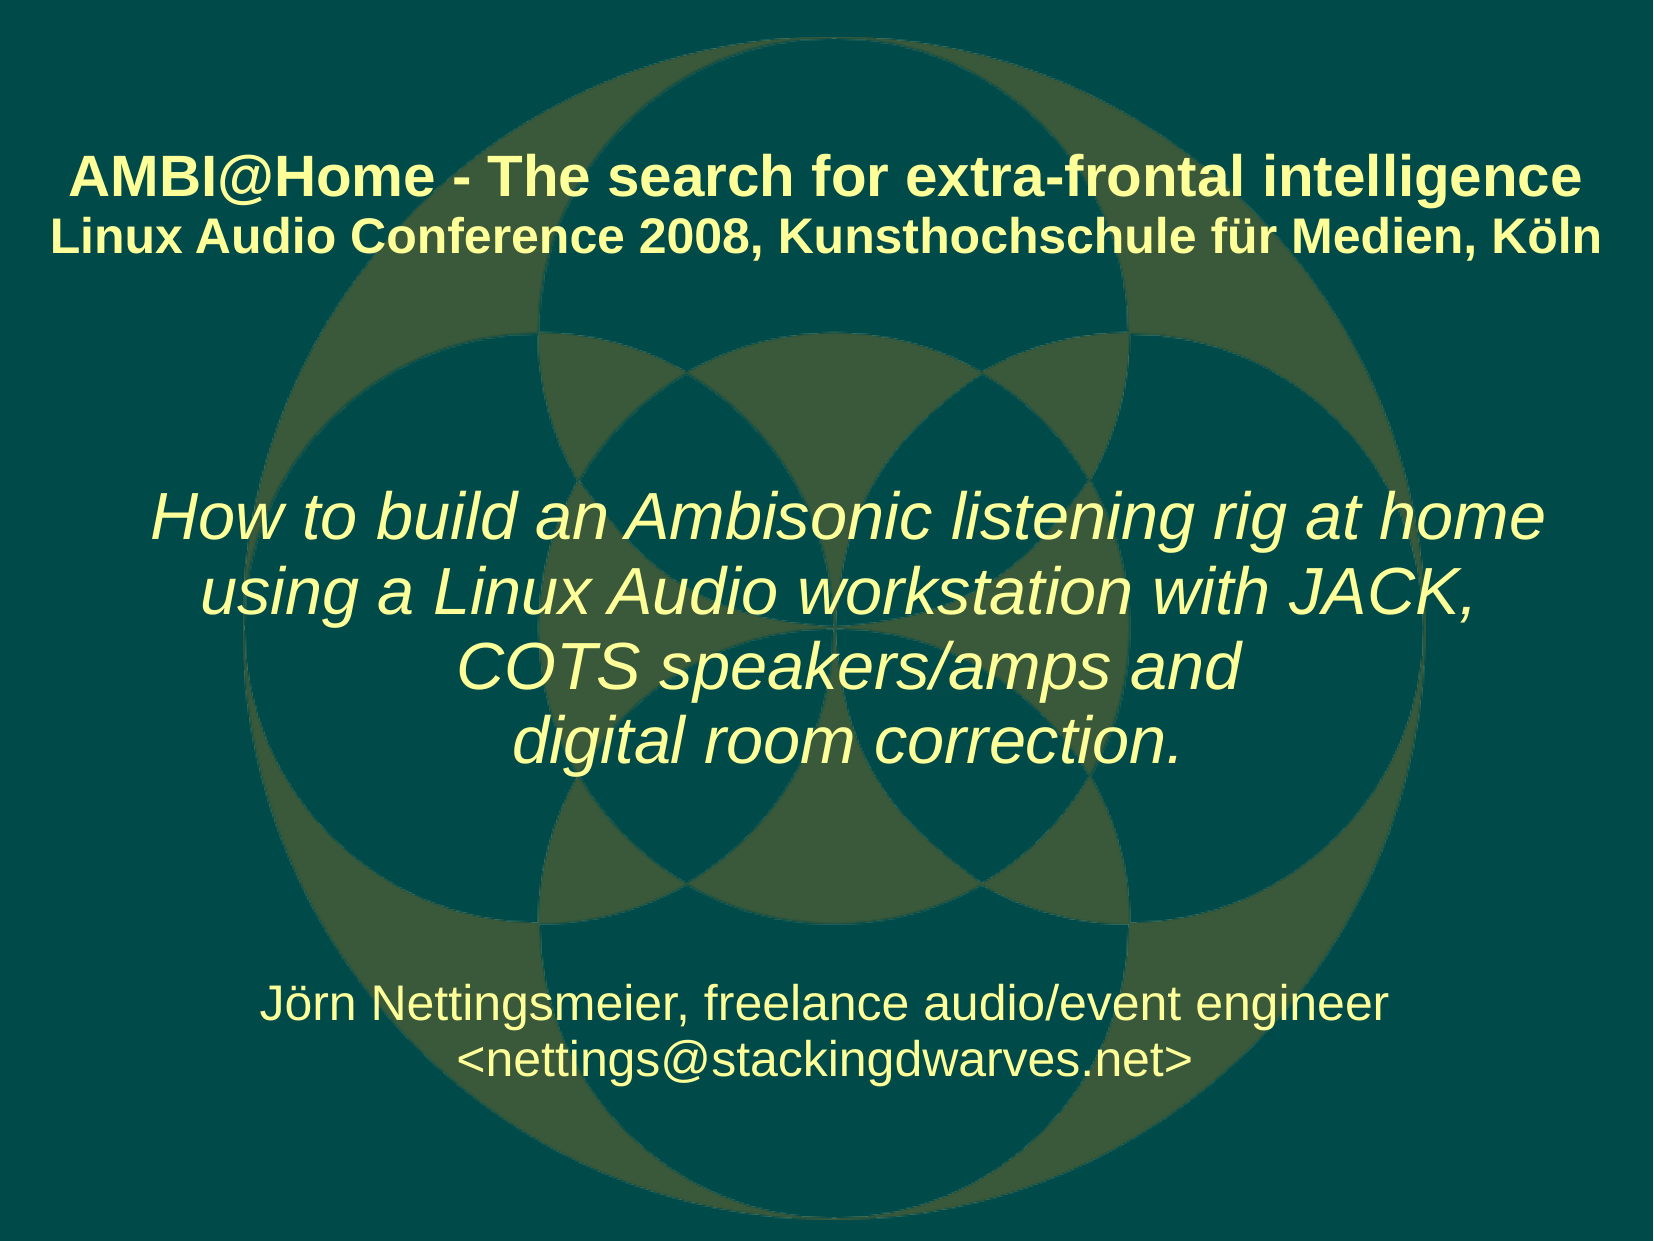

# AMBI@Home - The search for extra-frontal intelligence Linux Audio Conference 2008, Kunsthochschule für Medien, Köln
How to build an Ambisonic listening rig at home
using a Linux Audio workstation with JACK,
COTS speakers/amps and
digital room correction.
Jörn Nettingsmeier, freelance audio/event engineer
<nettings@stackingdwarves.net>